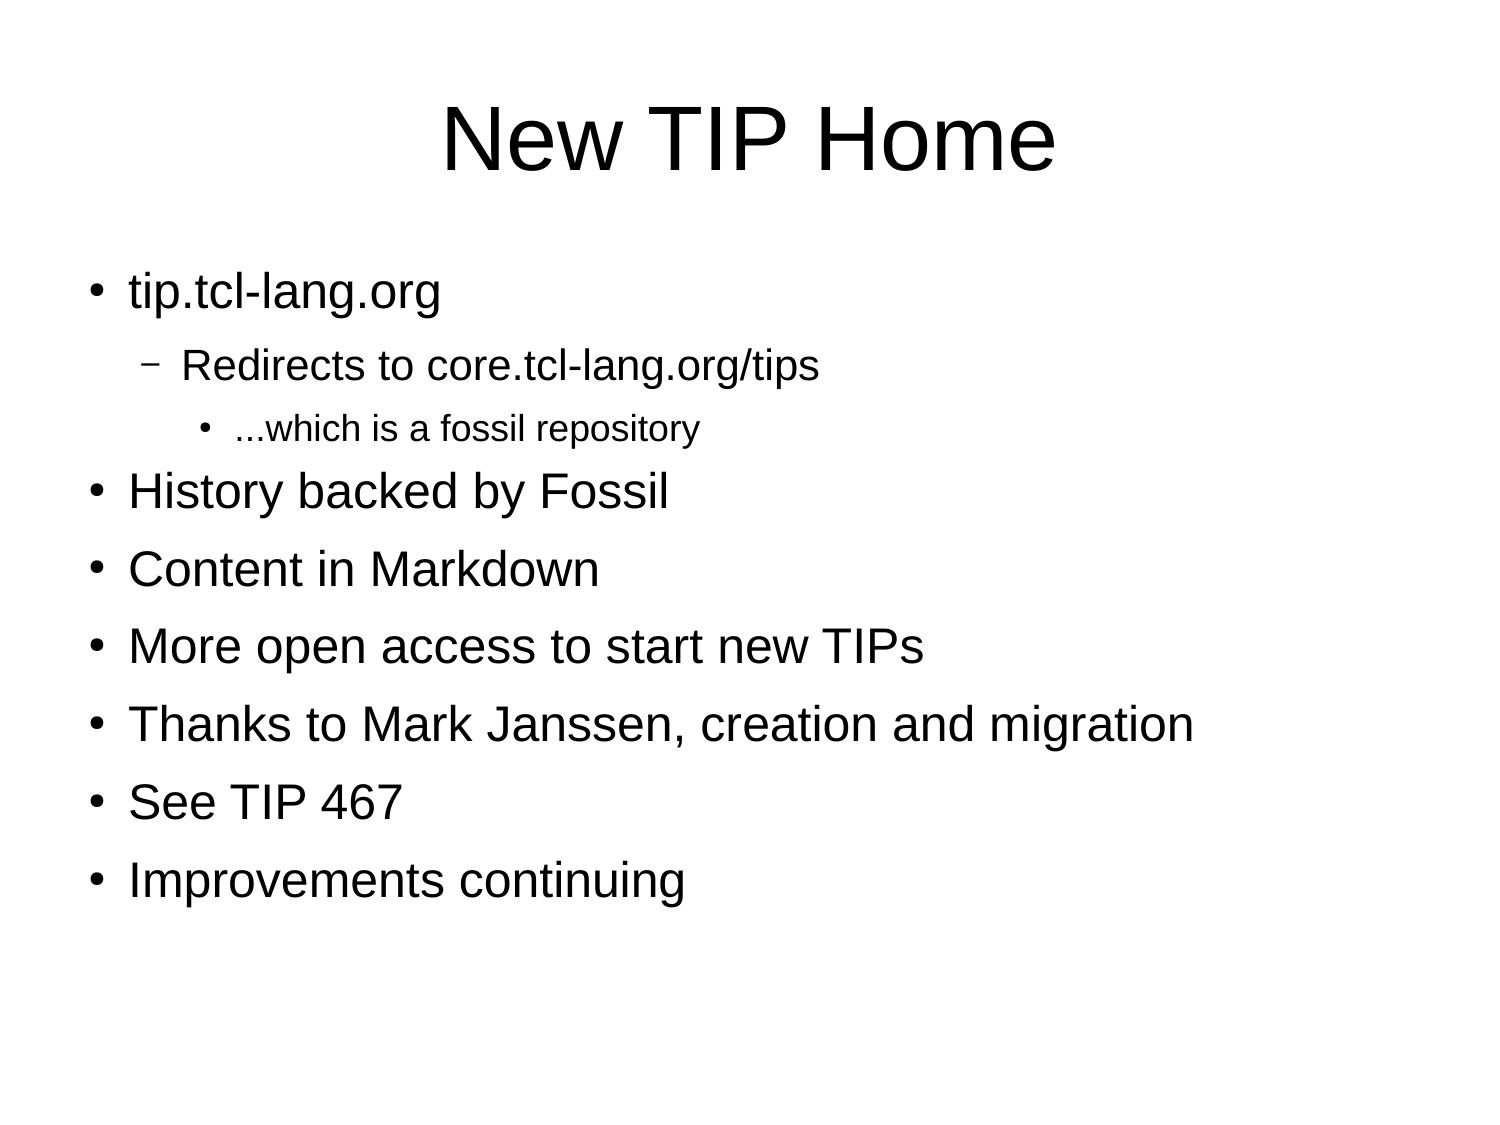

# New TIP Home
tip.tcl-lang.org
Redirects to core.tcl-lang.org/tips
...which is a fossil repository
History backed by Fossil
Content in Markdown
More open access to start new TIPs
Thanks to Mark Janssen, creation and migration
See TIP 467
Improvements continuing